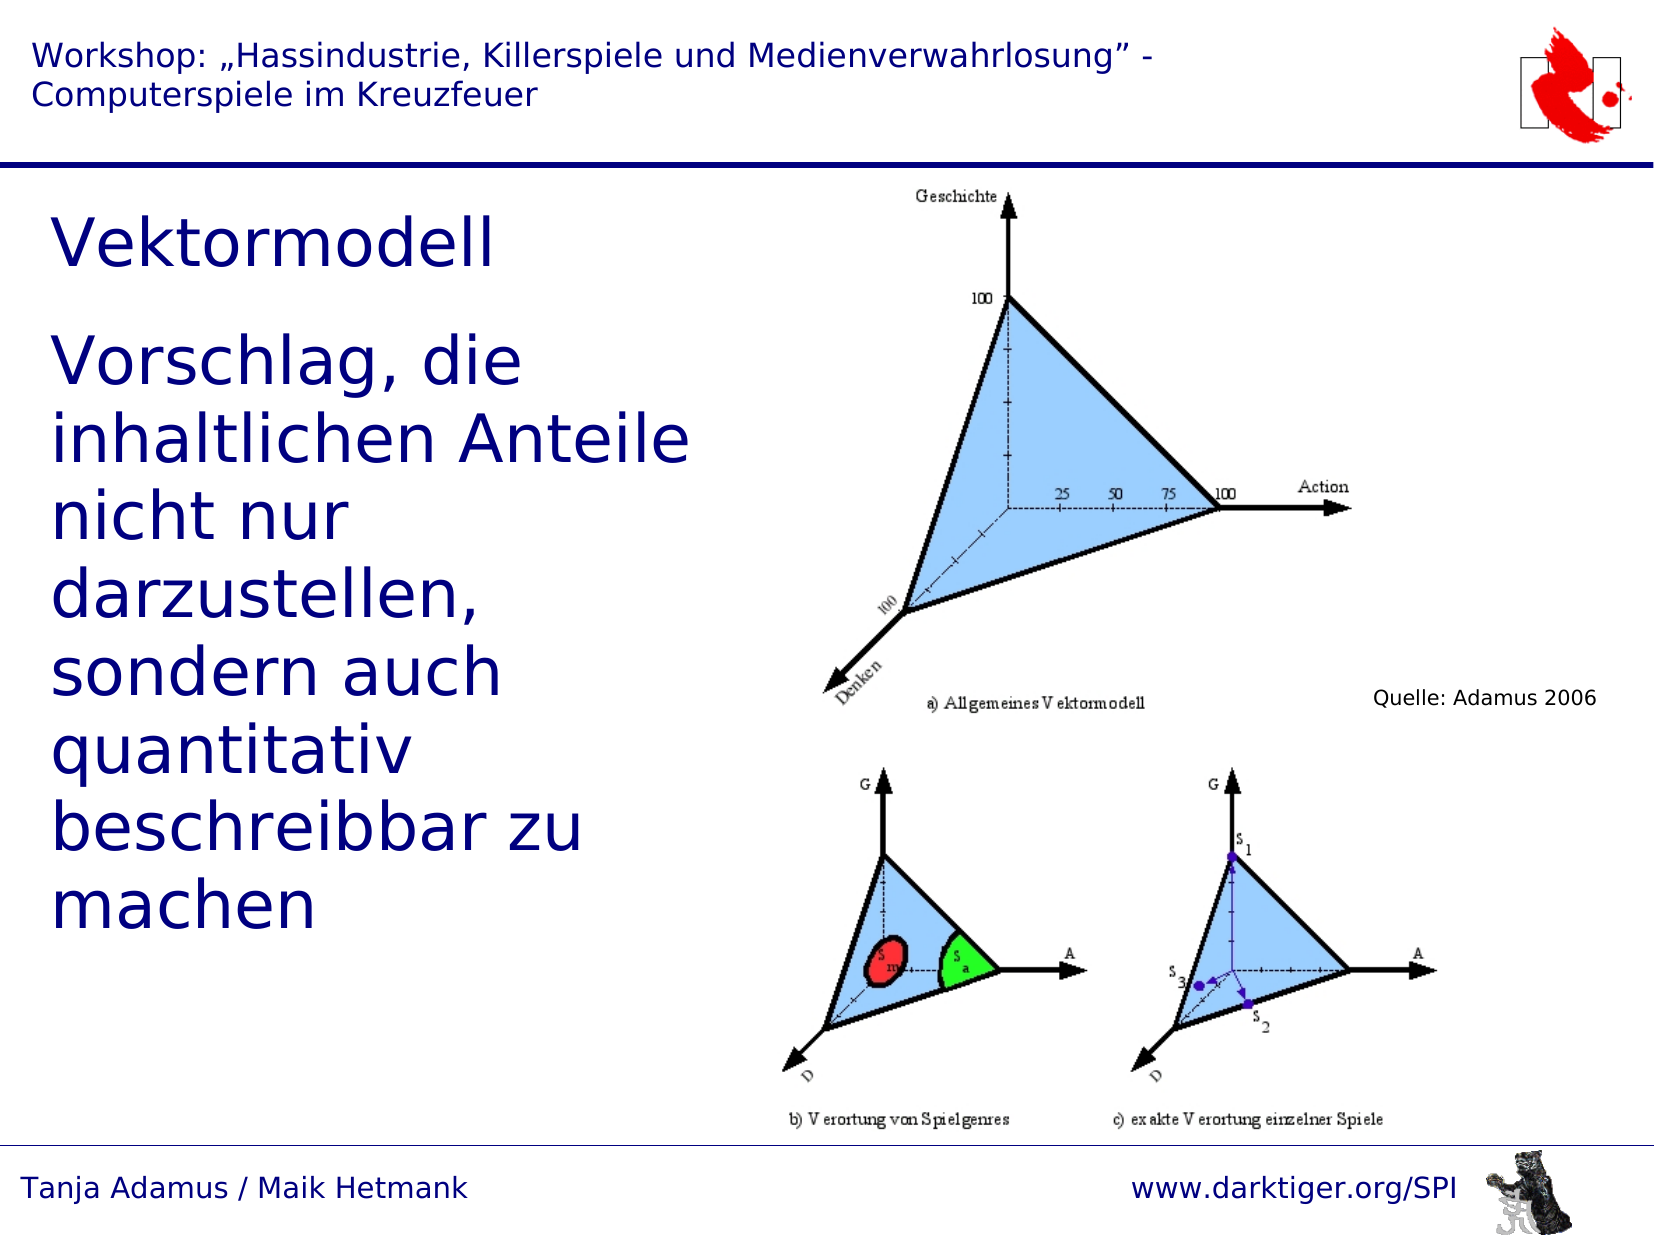

Workshop: „Hassindustrie, Killerspiele und Medienverwahrlosung” - Computerspiele im Kreuzfeuer
Vektormodell
Vorschlag, die inhaltlichen Anteile nicht nur darzustellen, sondern auch quantitativ beschreibbar zu machen
Quelle: Adamus 2006